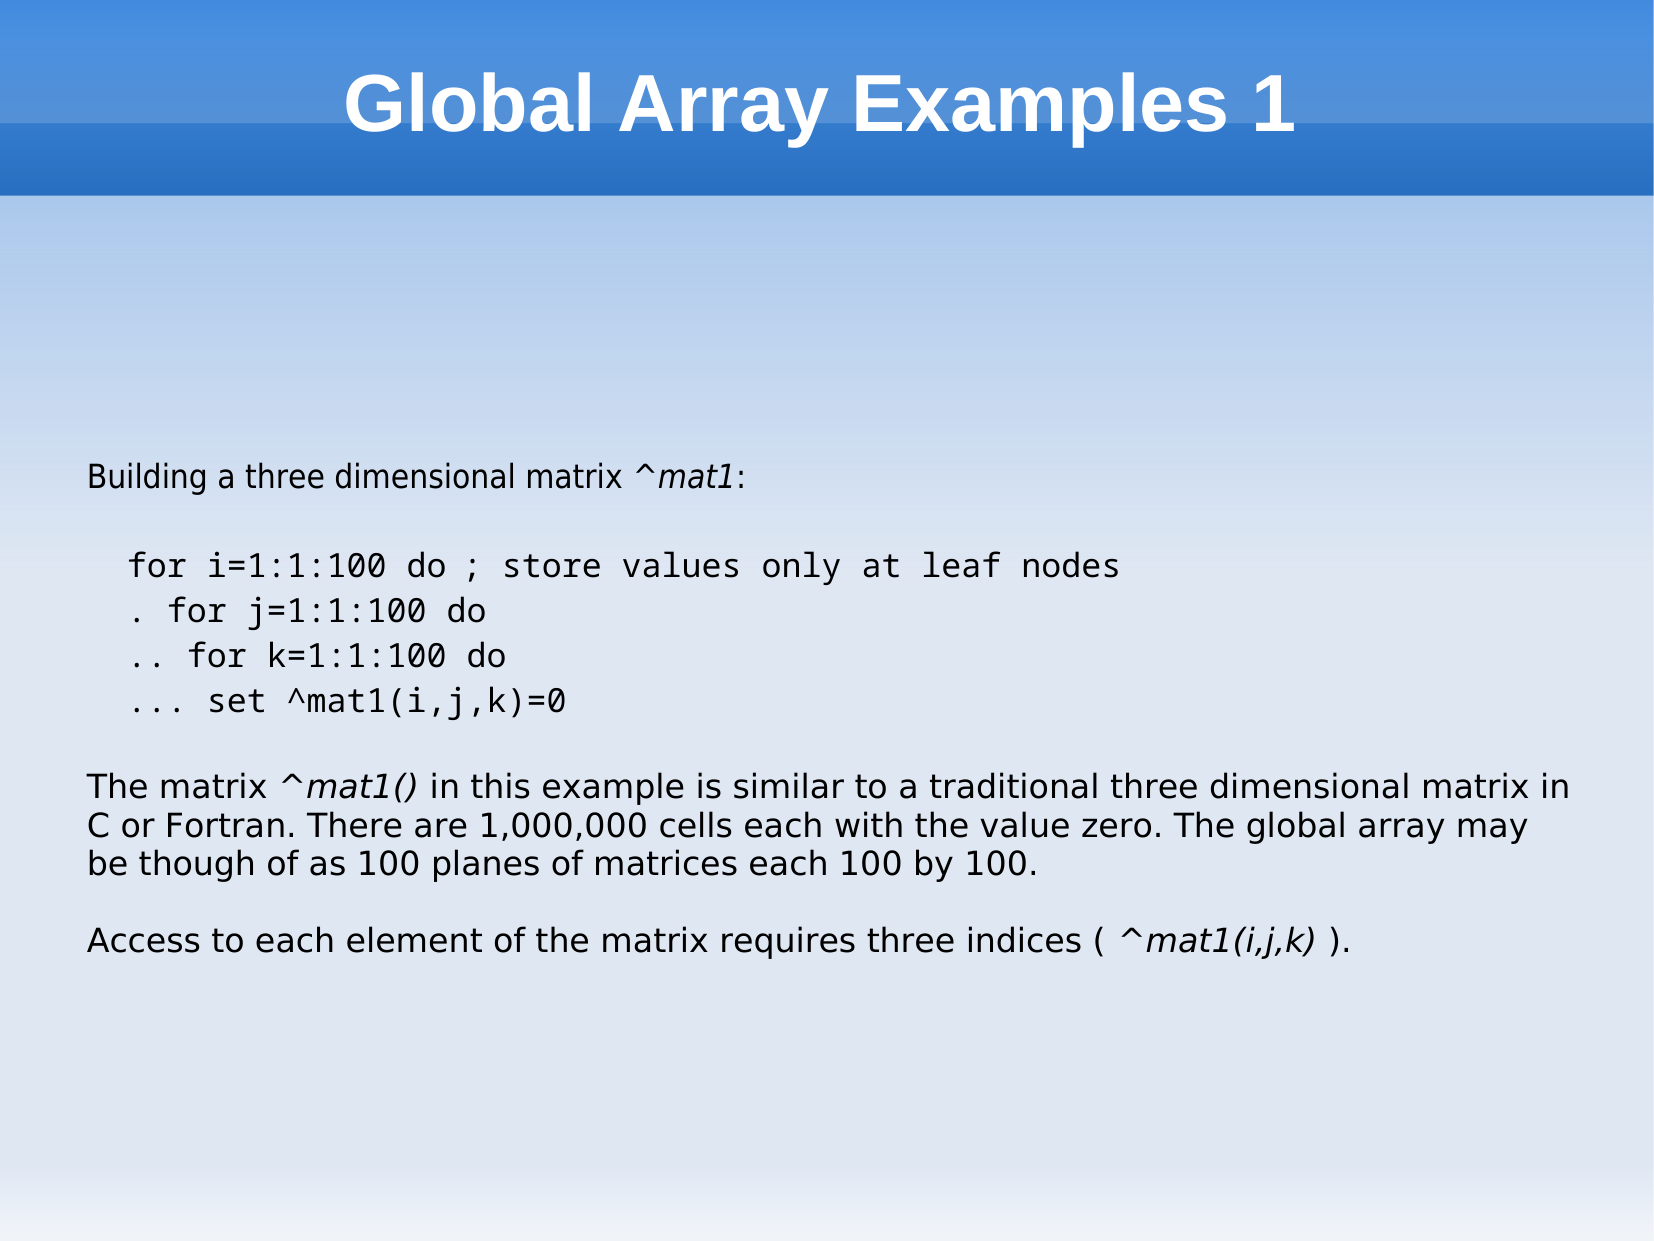

# Global Array Examples 1
Building a three dimensional matrix ^mat1:
 for i=1:1:100 do	; store values only at leaf nodes
 . for j=1:1:100 do
 .. for k=1:1:100 do
 ... set ^mat1(i,j,k)=0
The matrix ^mat1() in this example is similar to a traditional three dimensional matrix in C or Fortran. There are 1,000,000 cells each with the value zero. The global array may be though of as 100 planes of matrices each 100 by 100.
Access to each element of the matrix requires three indices ( ^mat1(i,j,k) ).